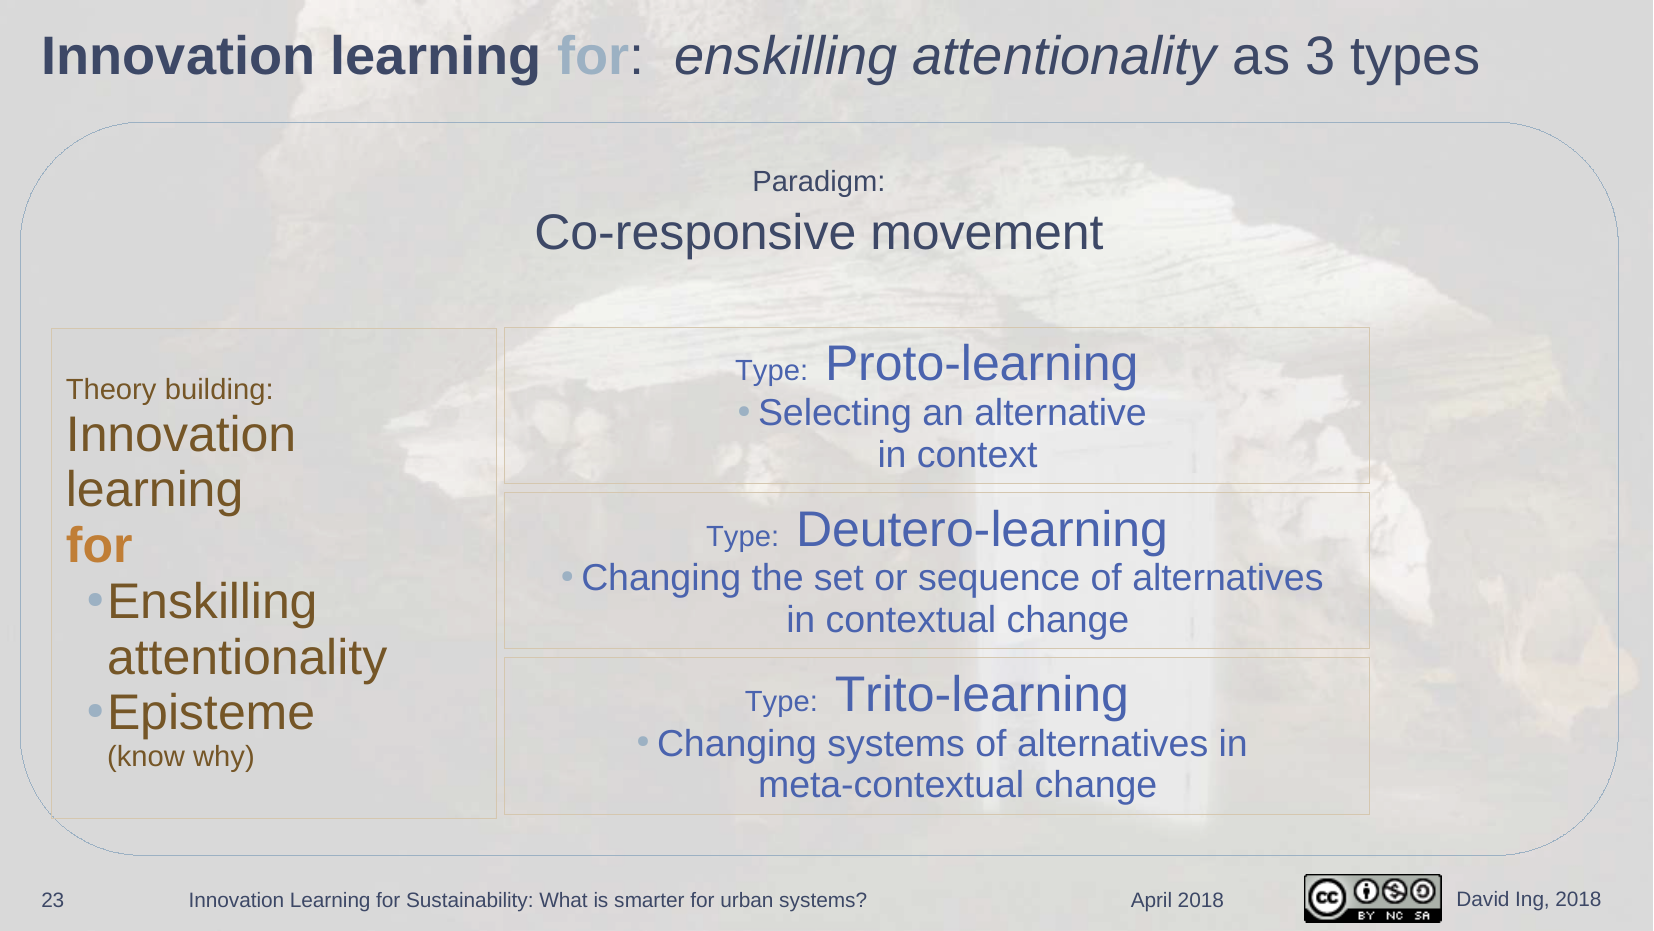

# Innovation learning for: enskilling attentionality as 3 types
Paradigm:
Co-responsive movement
Type: Proto-learning
Selecting an alternative
in context
Theory building:
Innovation learning
for
Enskilling attentionality
Episteme
(know why)
Type: Deutero-learning
Changing the set or sequence of alternatives
in contextual change
Type: Trito-learning
Changing systems of alternatives in
meta-contextual change
Innovation Learning for Sustainability: What is smarter for urban systems?
April 2018
23